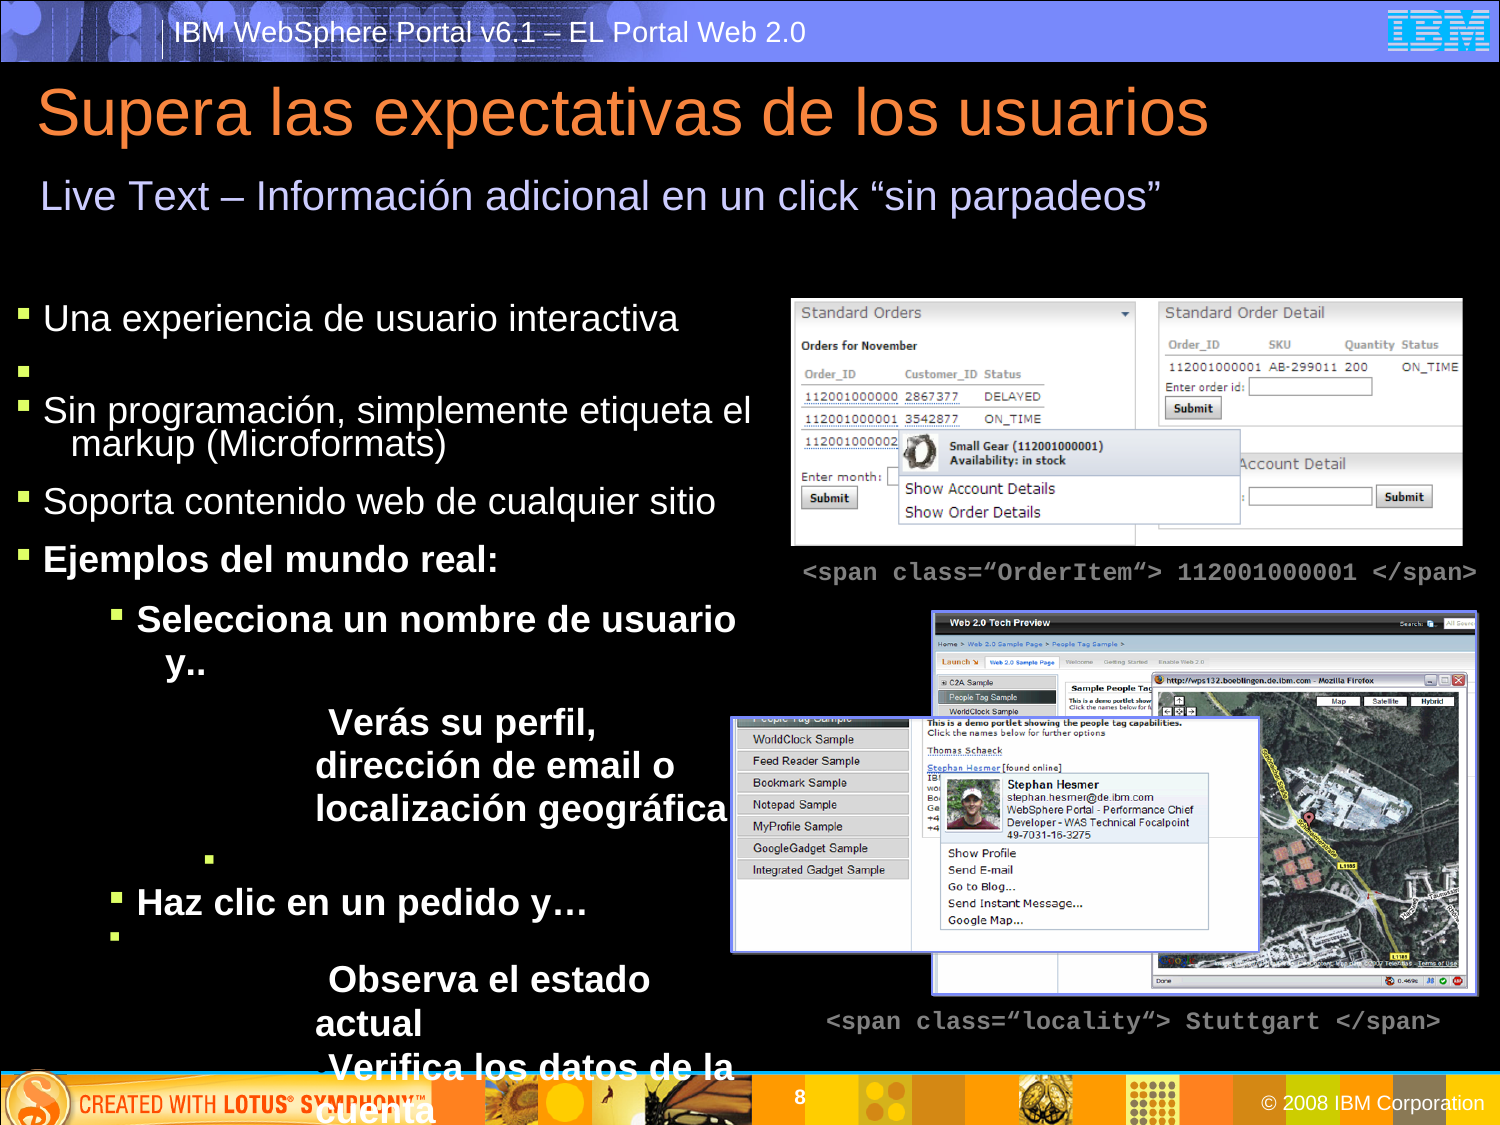

# Supera las expectativas de los usuarios
Live Text – Información adicional en un click “sin parpadeos”
Una experiencia de usuario interactiva
Sin programación, simplemente etiqueta el markup (Microformats)
Soporta contenido web de cualquier sitio
Ejemplos del mundo real:
Selecciona un nombre de usuario y..
Verás su perfil, dirección de email o localización geográfica
Haz clic en un pedido y…
Observa el estado actual
Verifica los datos de la cuenta
<span class=“OrderItem“> 112001000001 </span>
<span class=“locality“> Stuttgart </span>
8